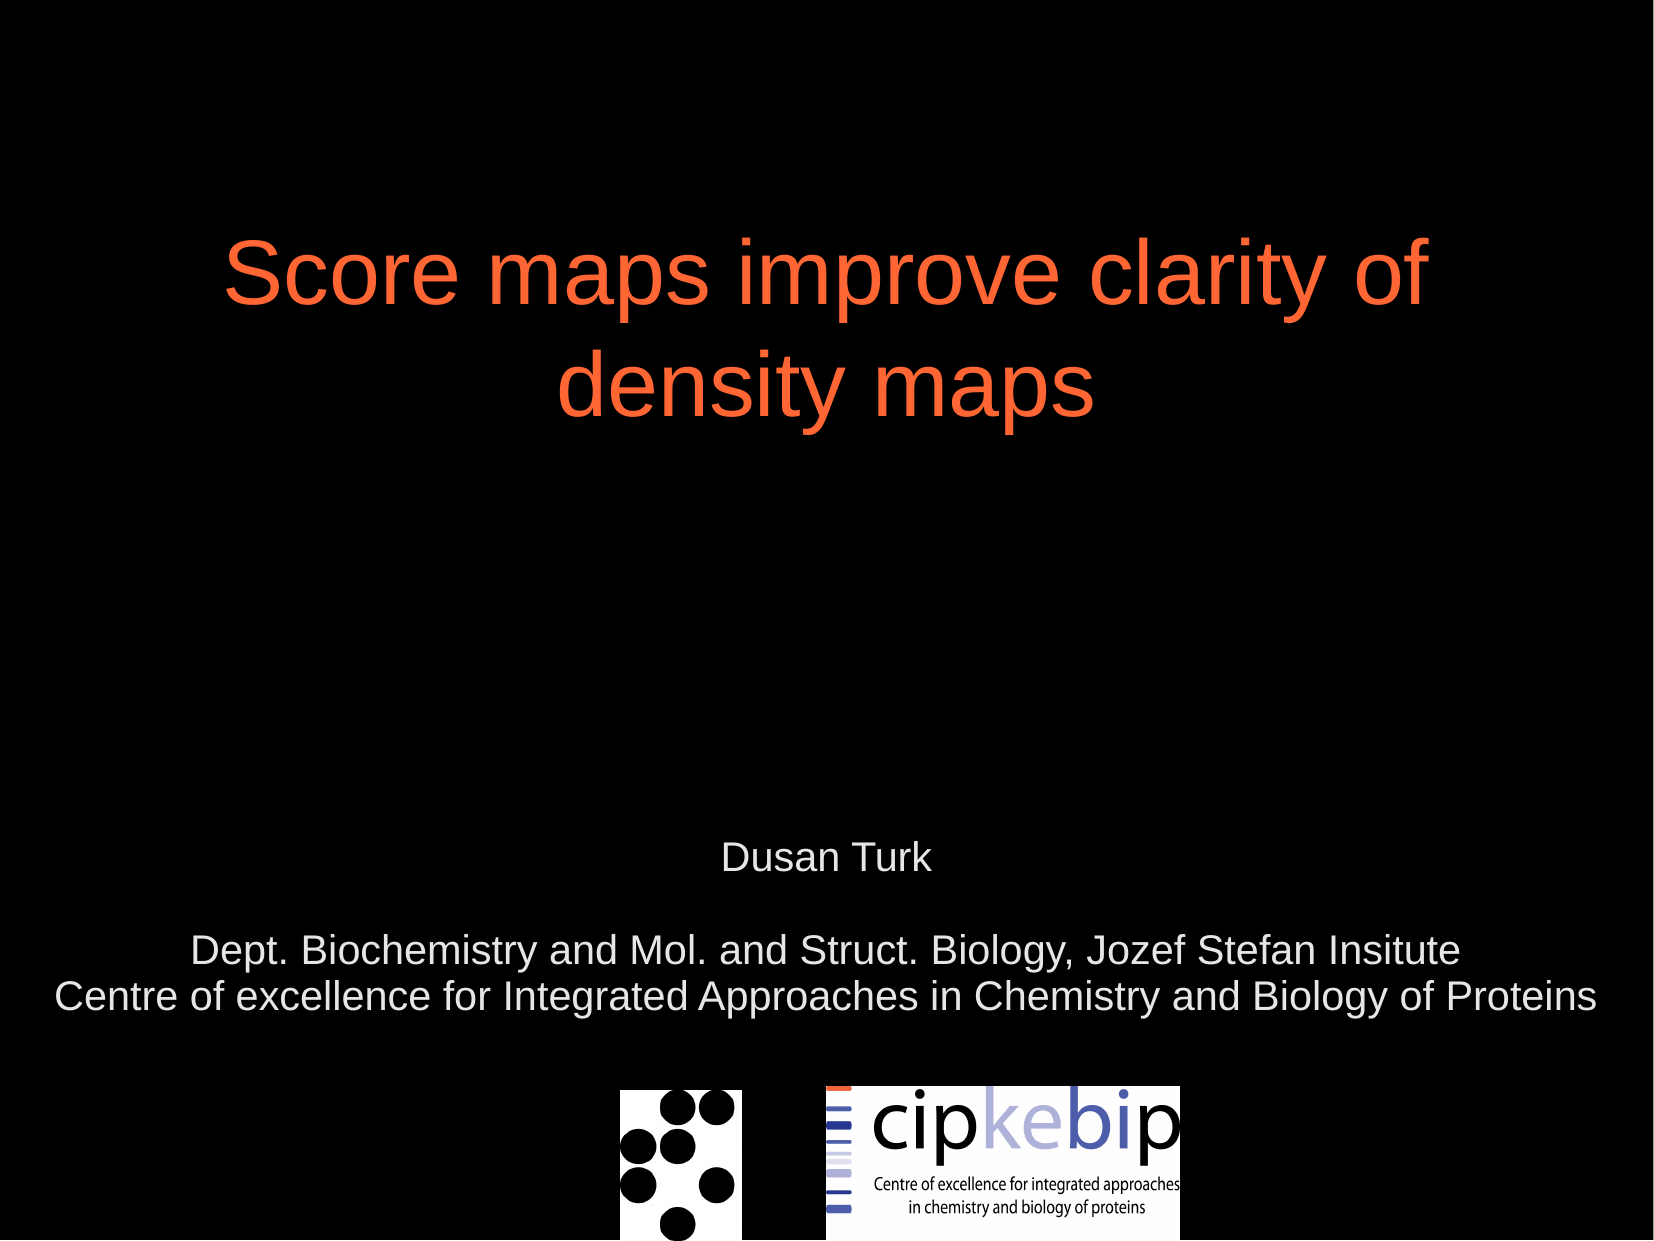

# Score maps improve clarity of density maps
Dusan Turk
Dept. Biochemistry and Mol. and Struct. Biology, Jozef Stefan Insitute
Centre of excellence for Integrated Approaches in Chemistry and Biology of Proteins